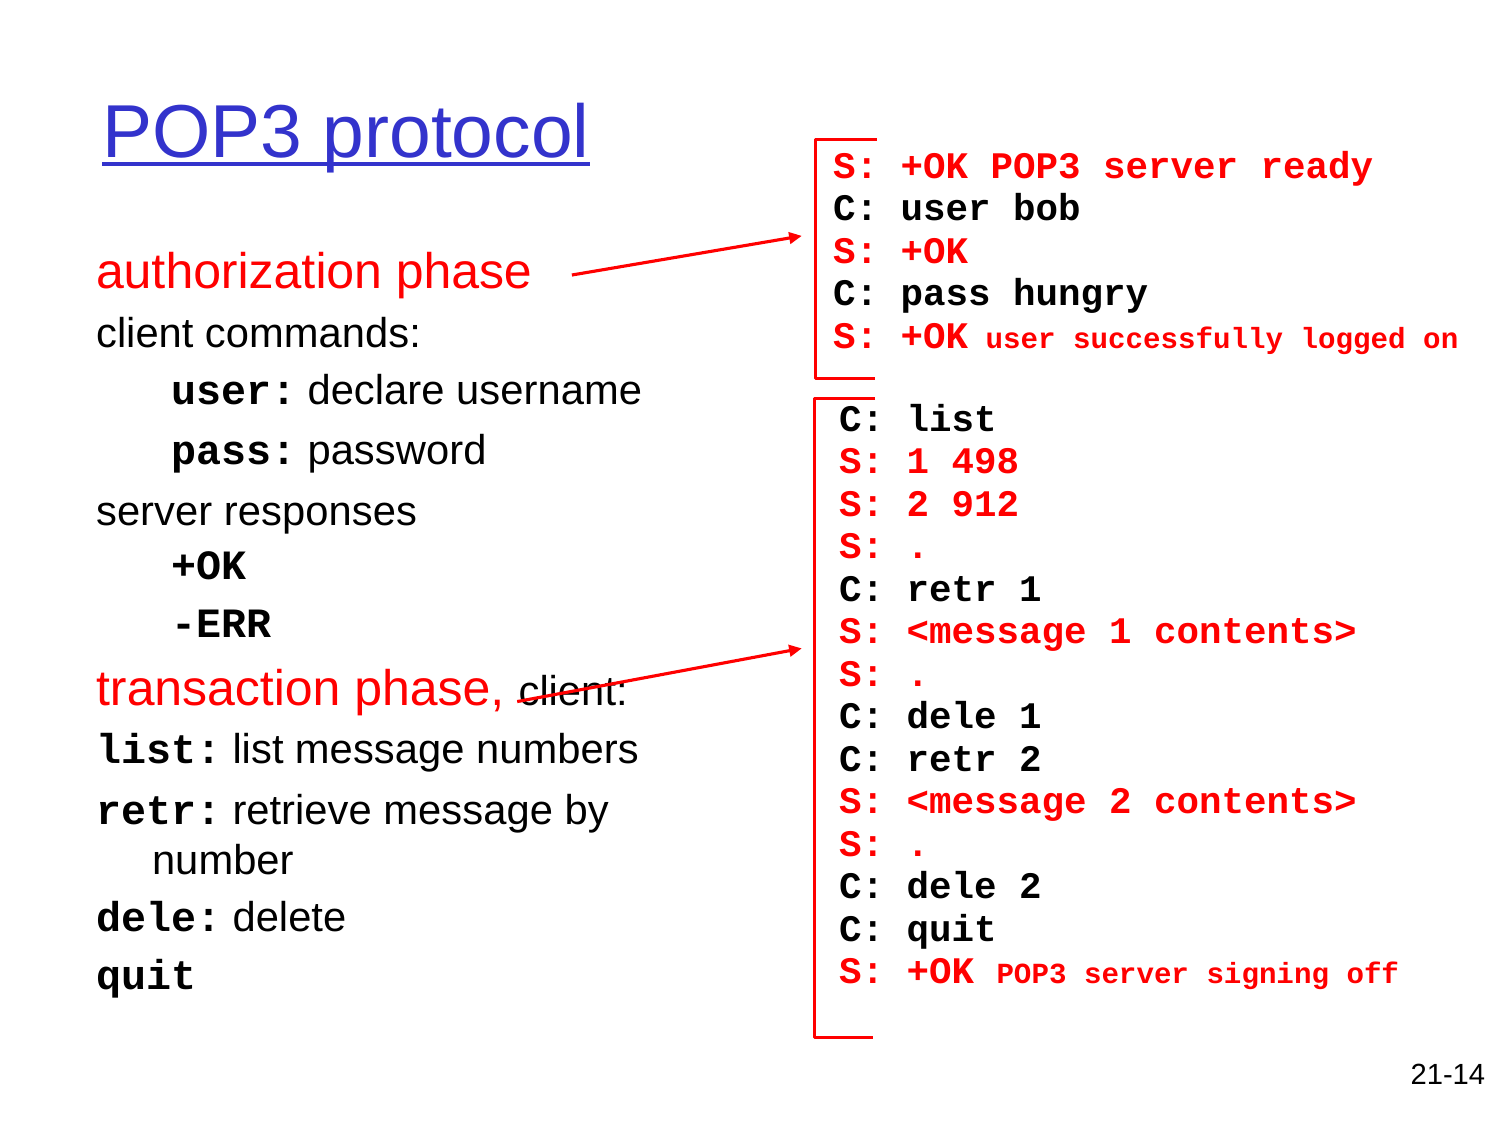

# POP3 protocol
S: +OK POP3 server ready
C: user bob
S: +OK
C: pass hungry
S: +OK user successfully logged on
authorization phase
client commands:
user: declare username
pass: password
server responses
+OK
-ERR
transaction phase, client:
list: list message numbers
retr: retrieve message by number
dele: delete
quit
 C: list
 S: 1 498
 S: 2 912
 S: .
 C: retr 1
 S: <message 1 contents>
 S: .
 C: dele 1
 C: retr 2
 S: <message 2 contents>
 S: .
 C: dele 2
 C: quit
 S: +OK POP3 server signing off
14